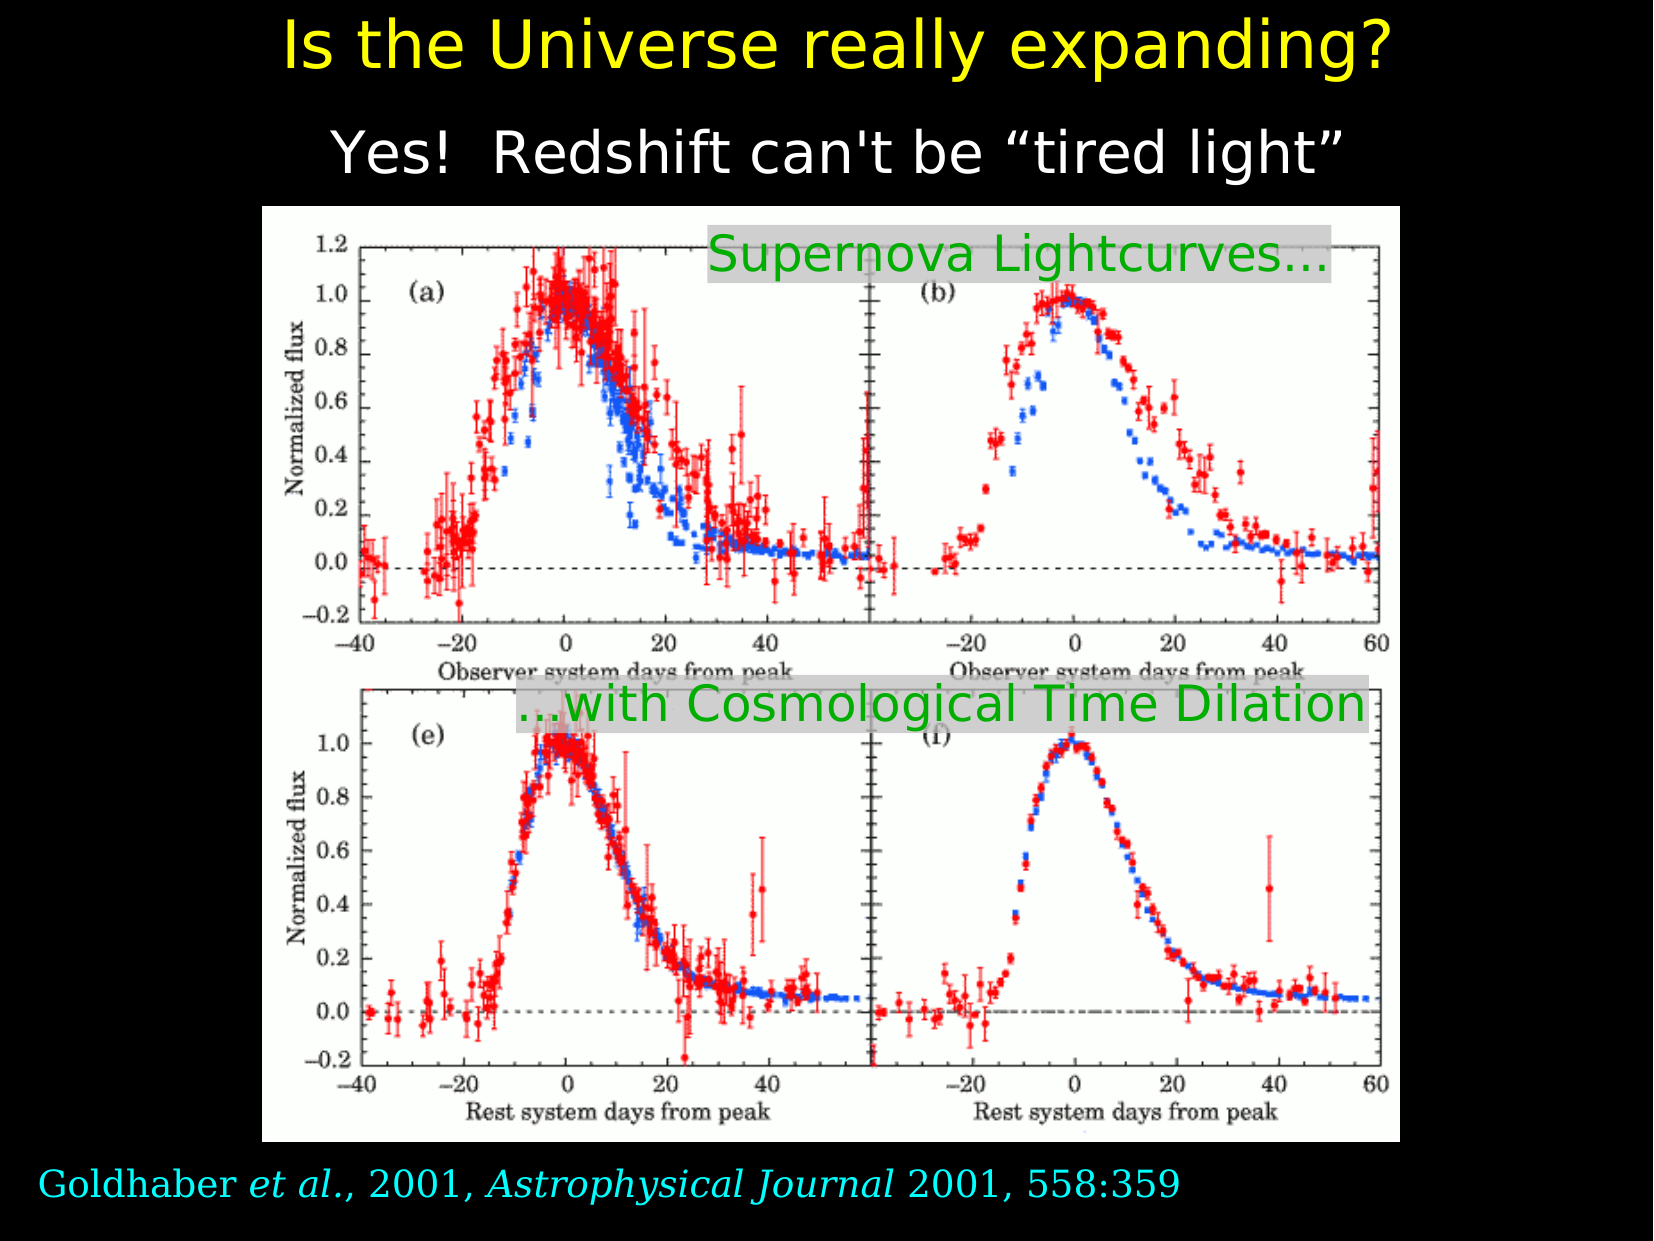

Is the Universe really expanding?
Yes! Redshift can't be “tired light”
Supernova Lightcurves...
...with Cosmological Time Dilation
Goldhaber et al., 2001, Astrophysical Journal 2001, 558:359